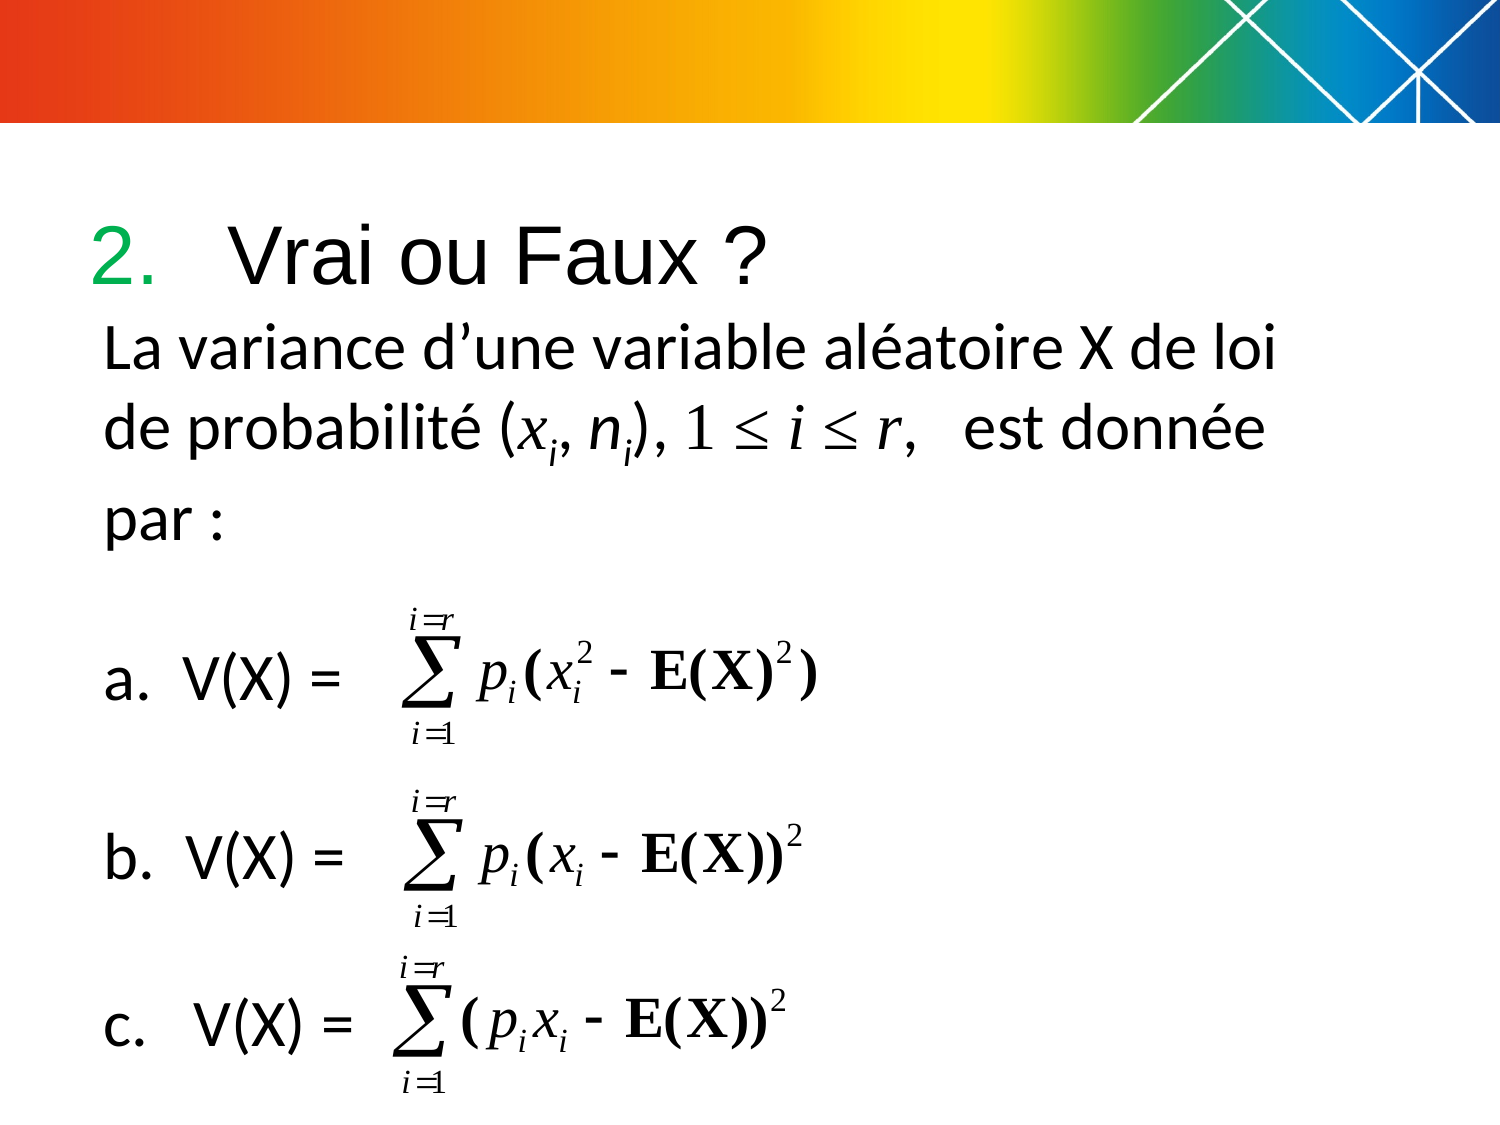

Vrai ou Faux ?
La variance d’une variable aléatoire X de loi de probabilité (xi, ni), 1 ≤ i ≤ r, est donnée par :
a. V(X) =
b. V(X) =
c. V(X) =